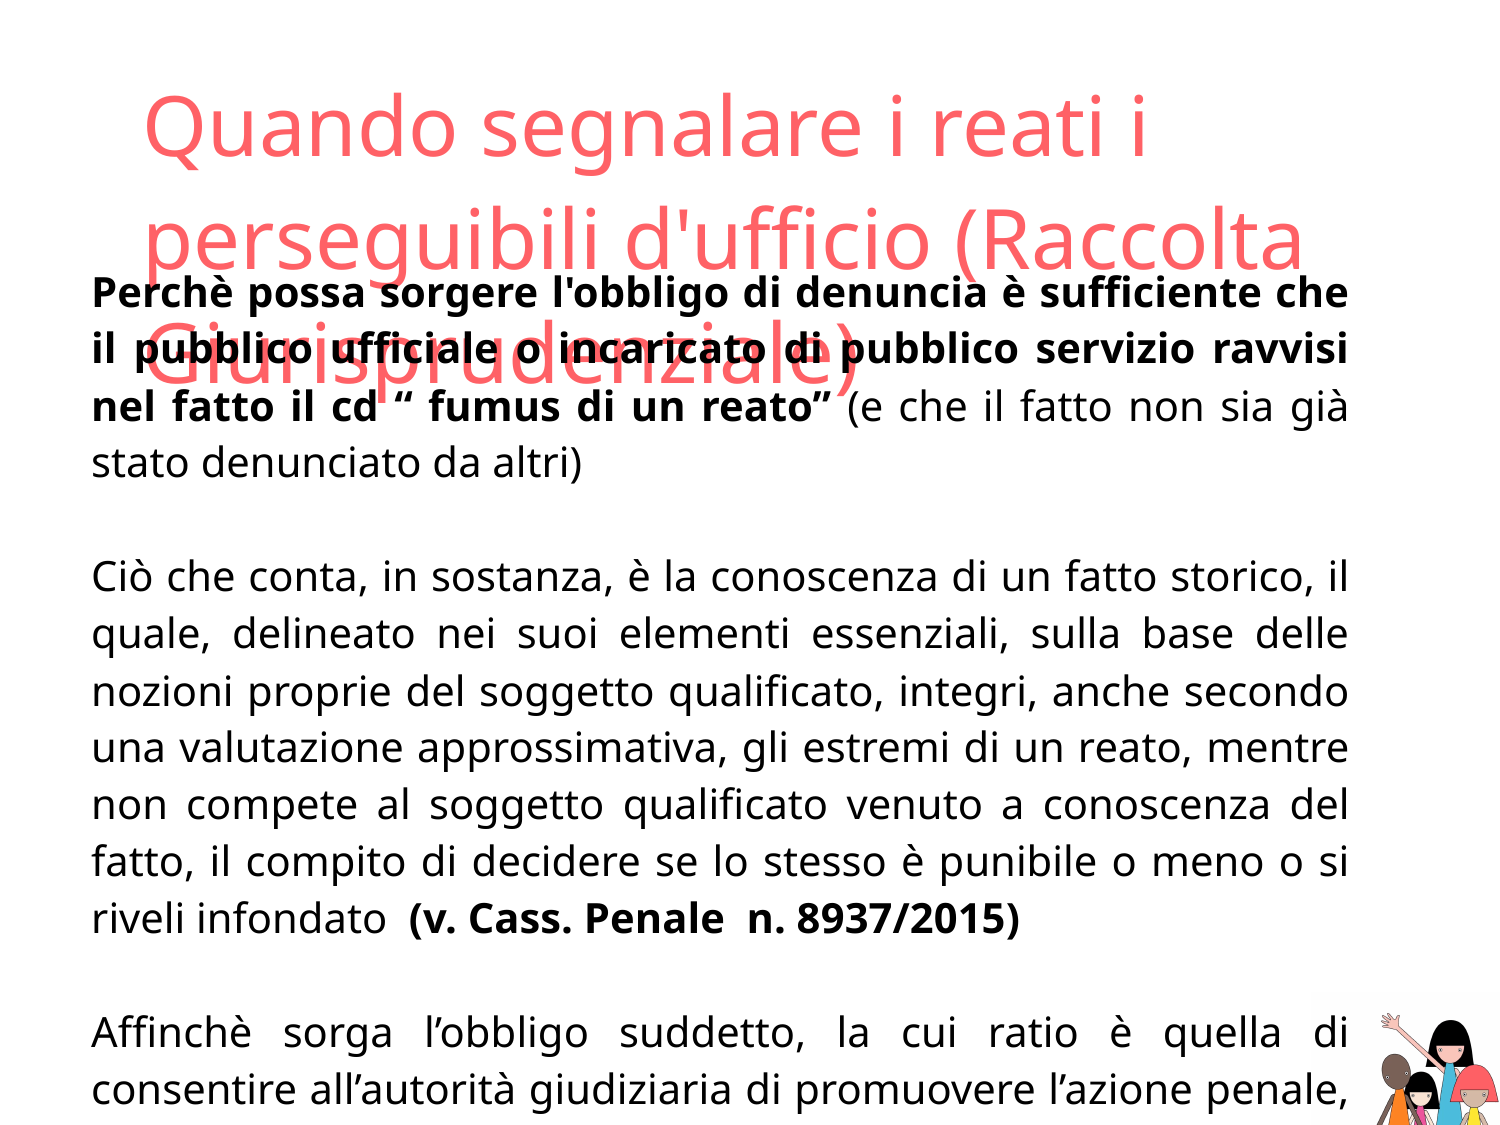

Quando segnalare i reati i perseguibili d'ufficio (Raccolta Giurisprudenziale)
Perchè possa sorgere l'obbligo di denuncia è sufficiente che il pubblico ufficiale o incaricato di pubblico servizio ravvisi nel fatto il cd “ fumus di un reato” (e che il fatto non sia già stato denunciato da altri)
Ciò che conta, in sostanza, è la conoscenza di un fatto storico, il quale, delineato nei suoi elementi essenziali, sulla base delle nozioni proprie del soggetto qualificato, integri, anche secondo una valutazione approssimativa, gli estremi di un reato, mentre non compete al soggetto qualificato venuto a conoscenza del fatto, il compito di decidere se lo stesso è punibile o meno o si riveli infondato (v. Cass. Penale n. 8937/2015)
Affinchè sorga l’obbligo suddetto, la cui ratio è quella di consentire all’autorità giudiziaria di promuovere l’azione penale, è necessario che la conoscenza del fatto criminoso avvenga nell’esercizio o a causa delle funzioni o del servizio e quindi “in concomitanza o a cagione delle funzioni espletate” (Cass. n. 8937/2015; Cass. n. 26081/2008) e comunque “in dipendenza dell’attività svolta” (Pret. Ragusa, 7.10.1996).